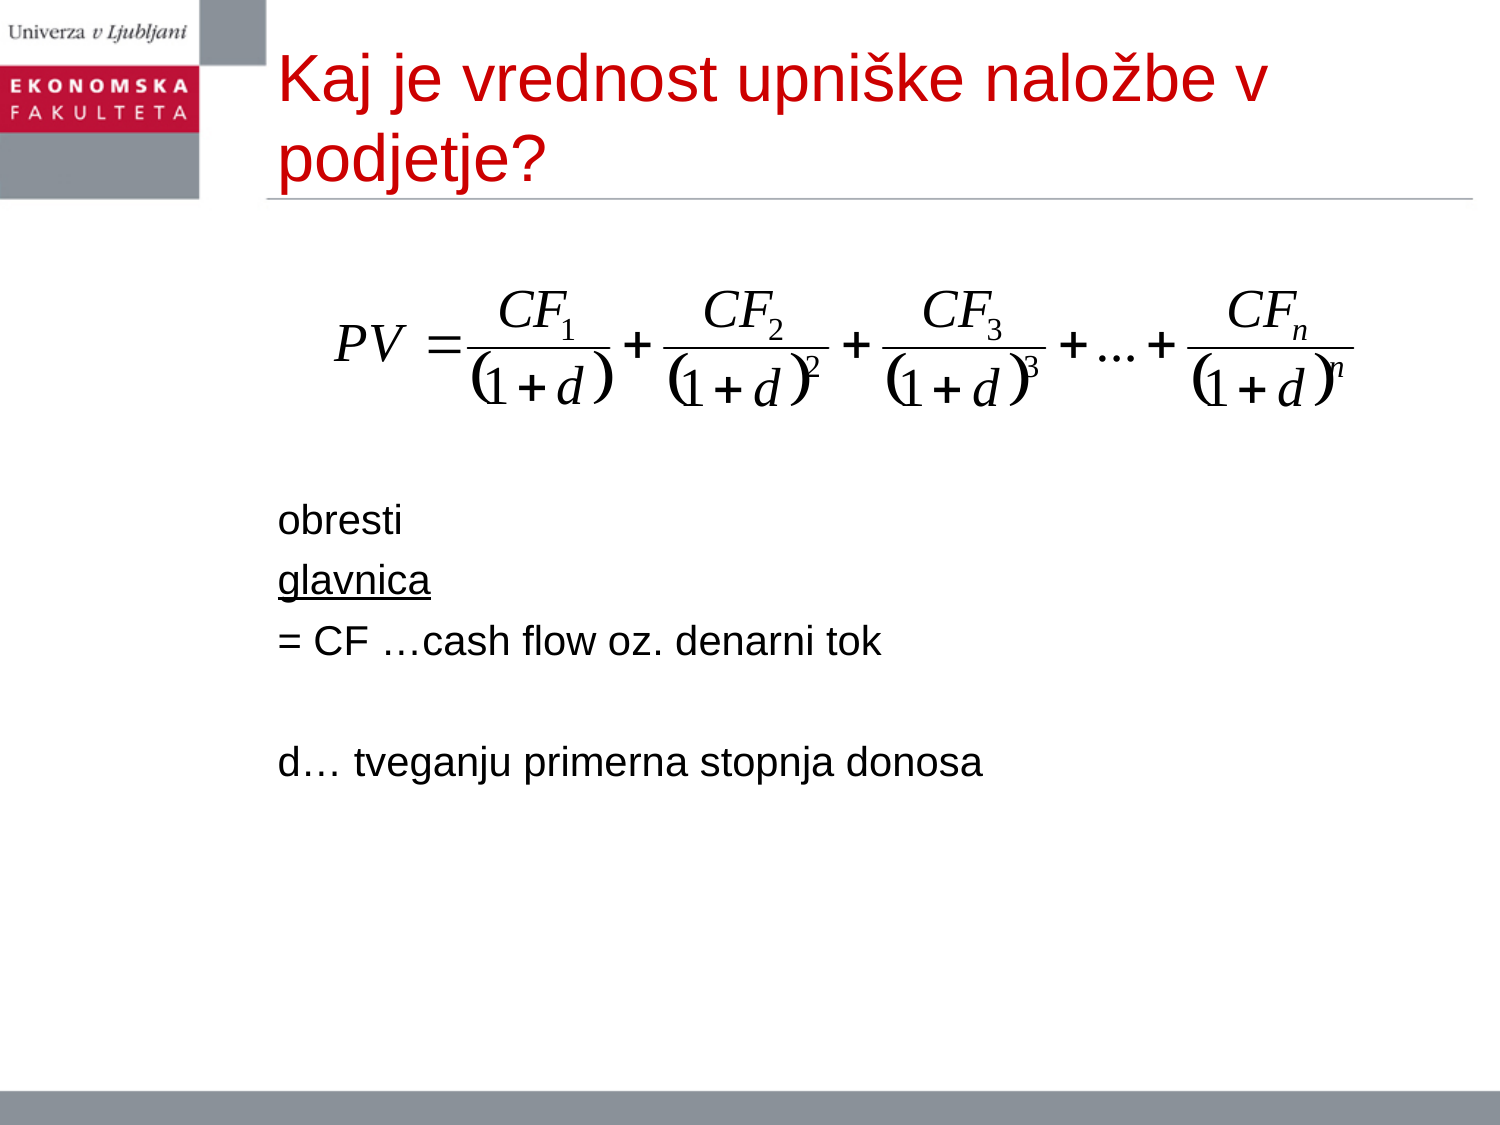

# Kaj je vrednost upniške naložbe v podjetje?
obresti
glavnica
= CF …cash flow oz. denarni tok
d… tveganju primerna stopnja donosa